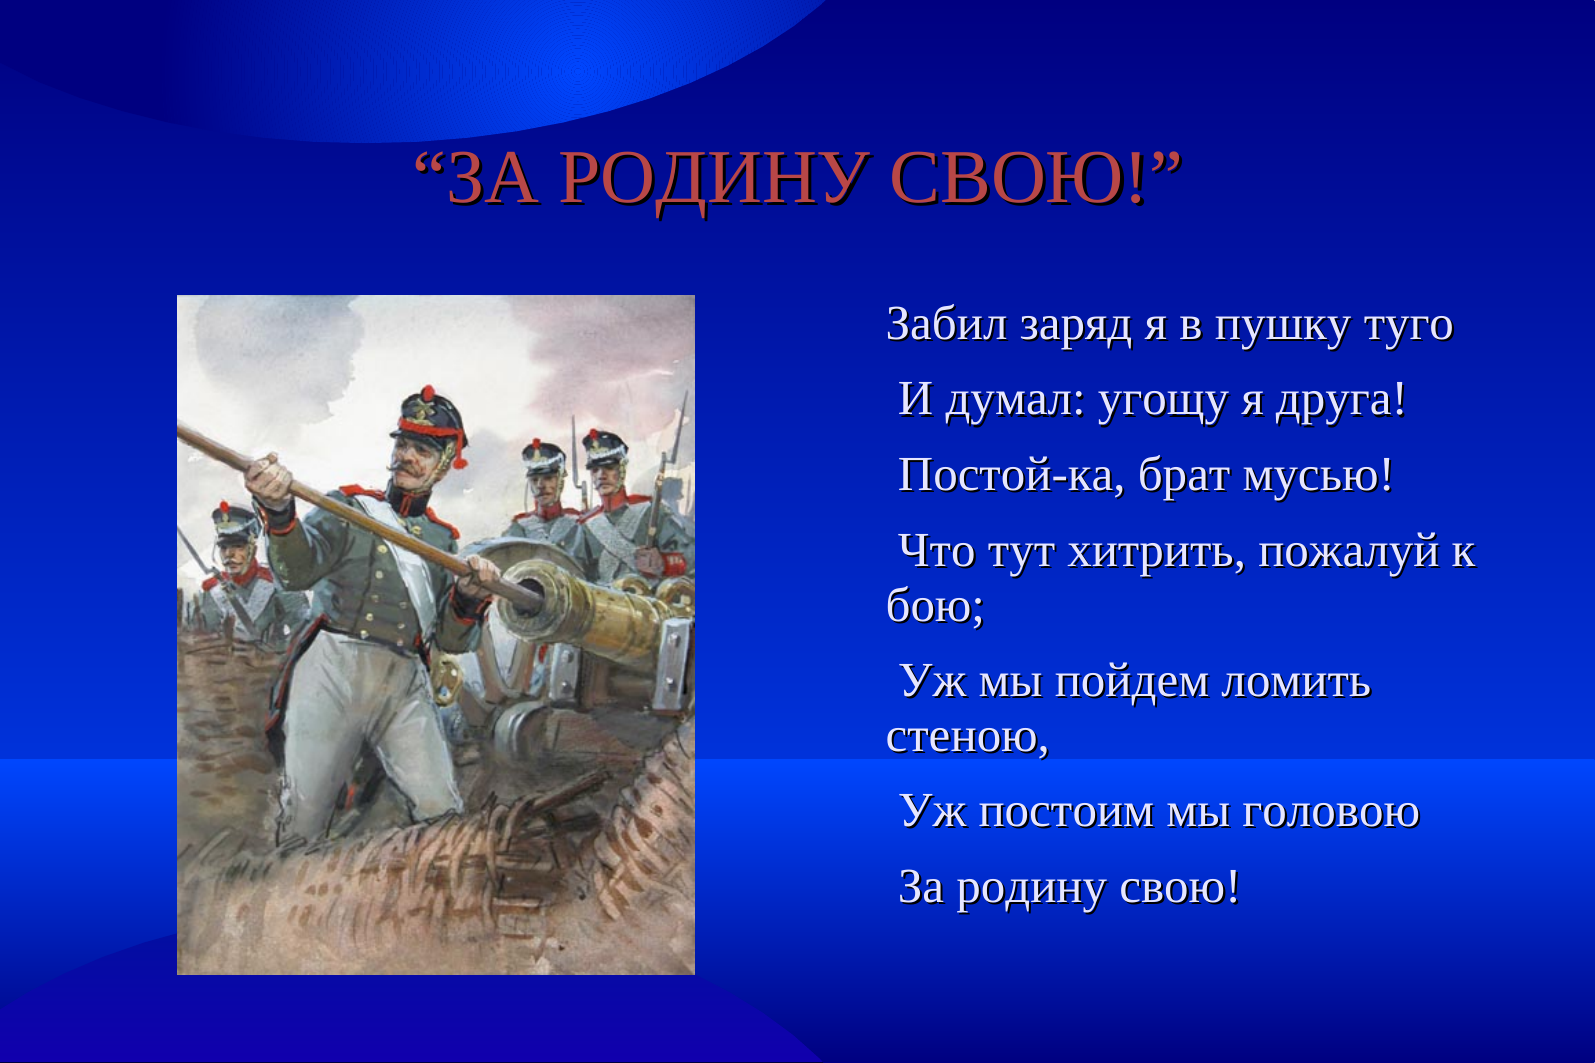

# “ЗА РОДИНУ СВОЮ!”
Забил заряд я в пушку туго
 И думал: угощу я друга!
 Постой-ка, брат мусью!
 Что тут хитрить, пожалуй к бою;
 Уж мы пойдем ломить стеною,
 Уж постоим мы головою
 За родину свою!